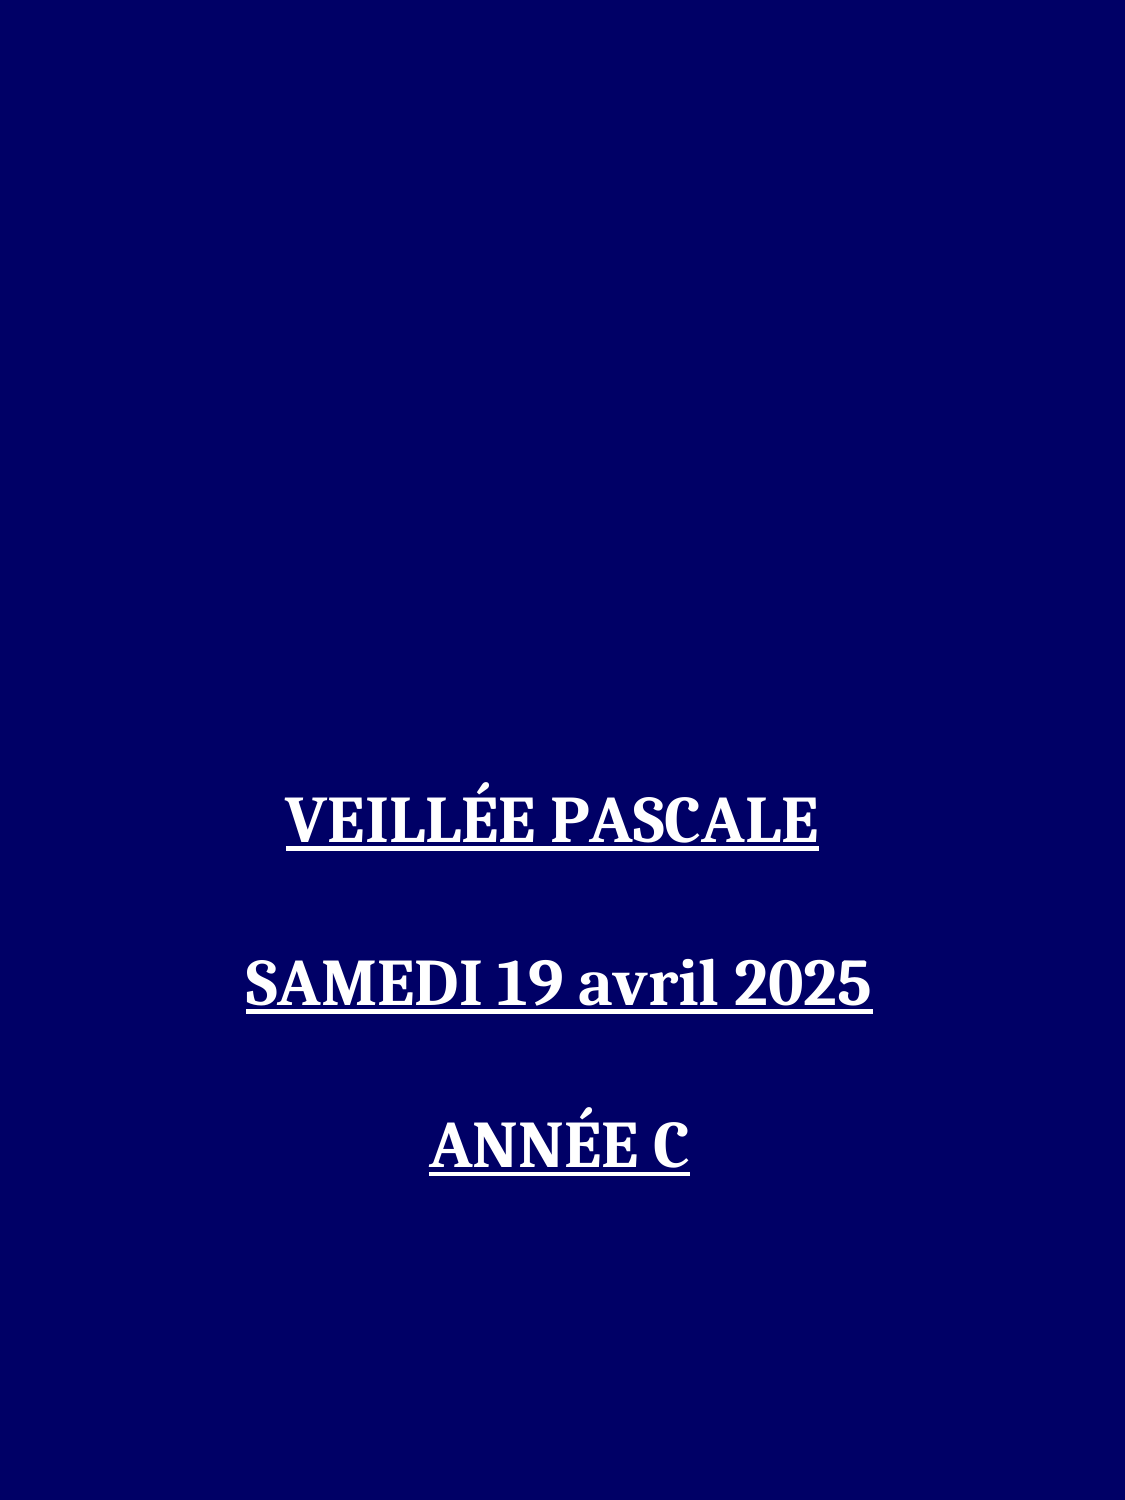

VEILLÉE PASCALE
SAMEDI 19 avril 2025
ANNÉE C